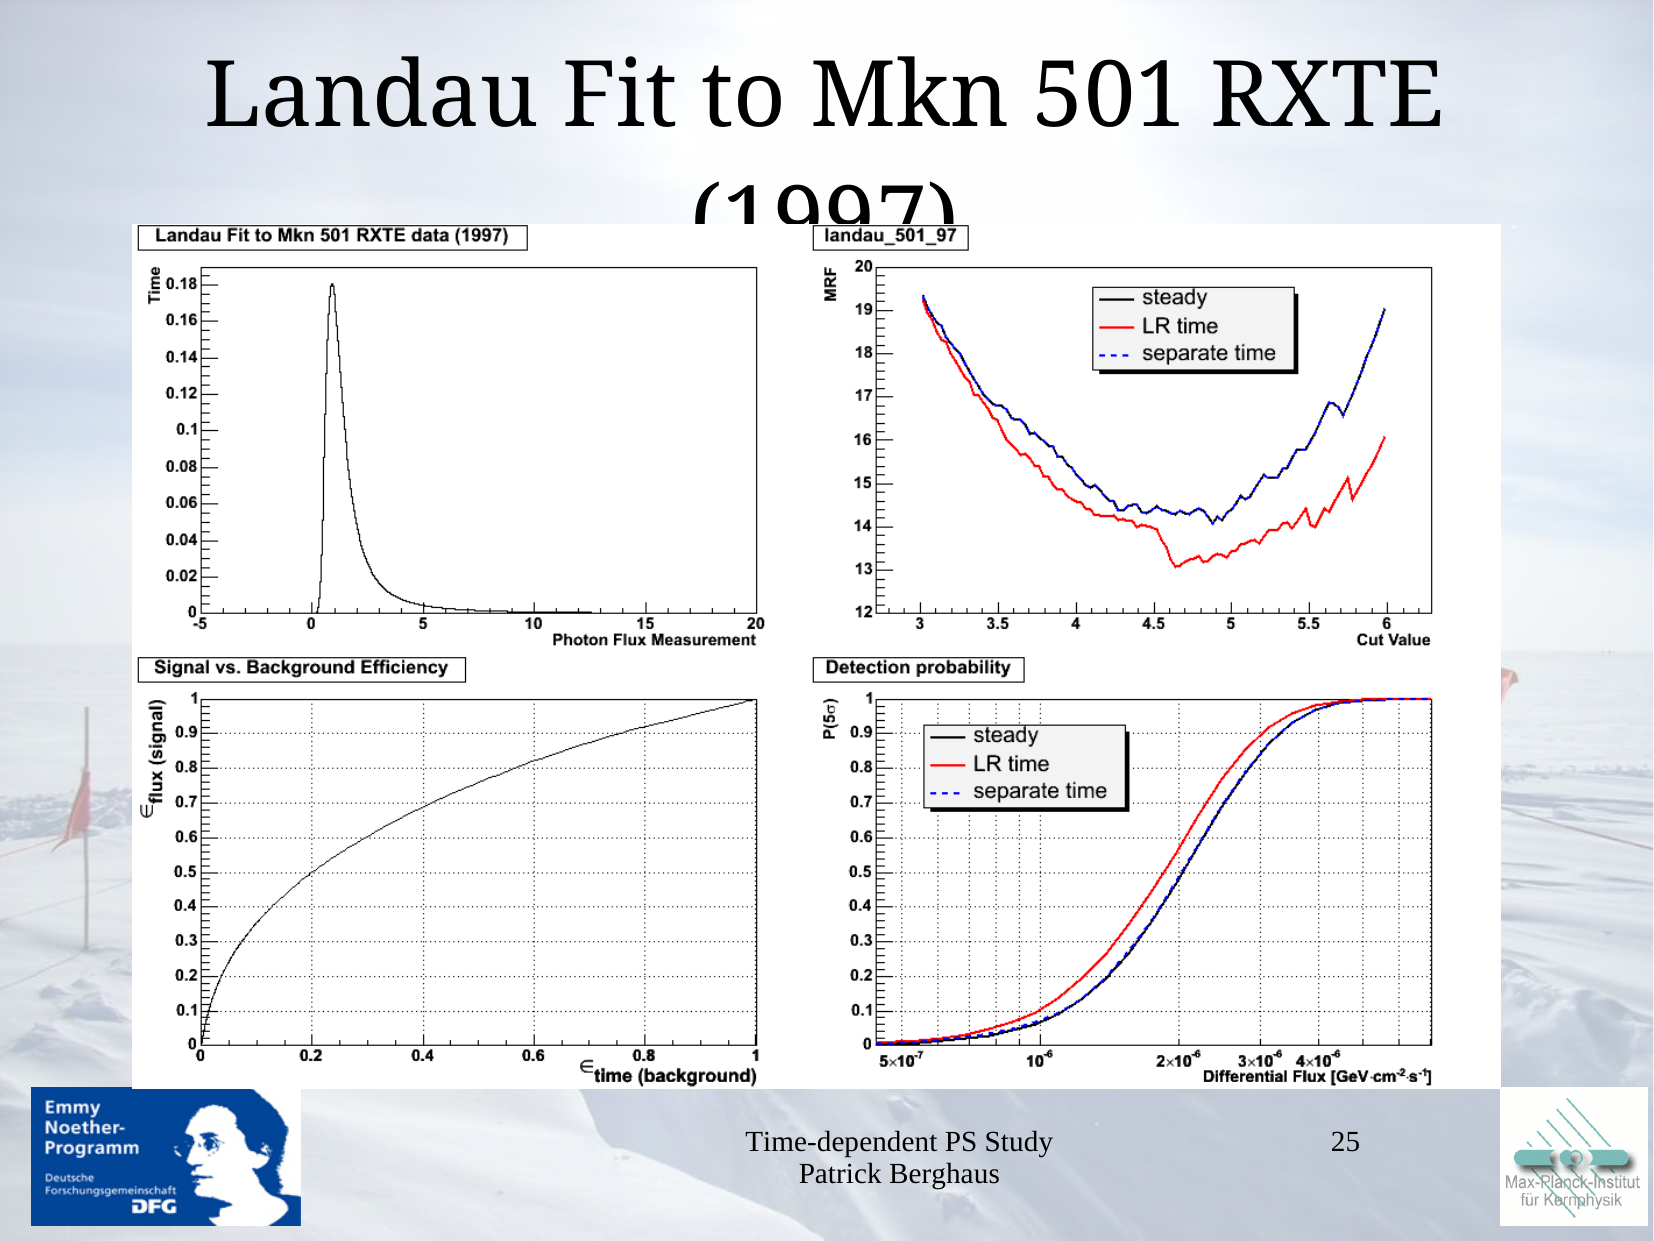

# Landau Fit to Mkn 501 RXTE (1997)
25